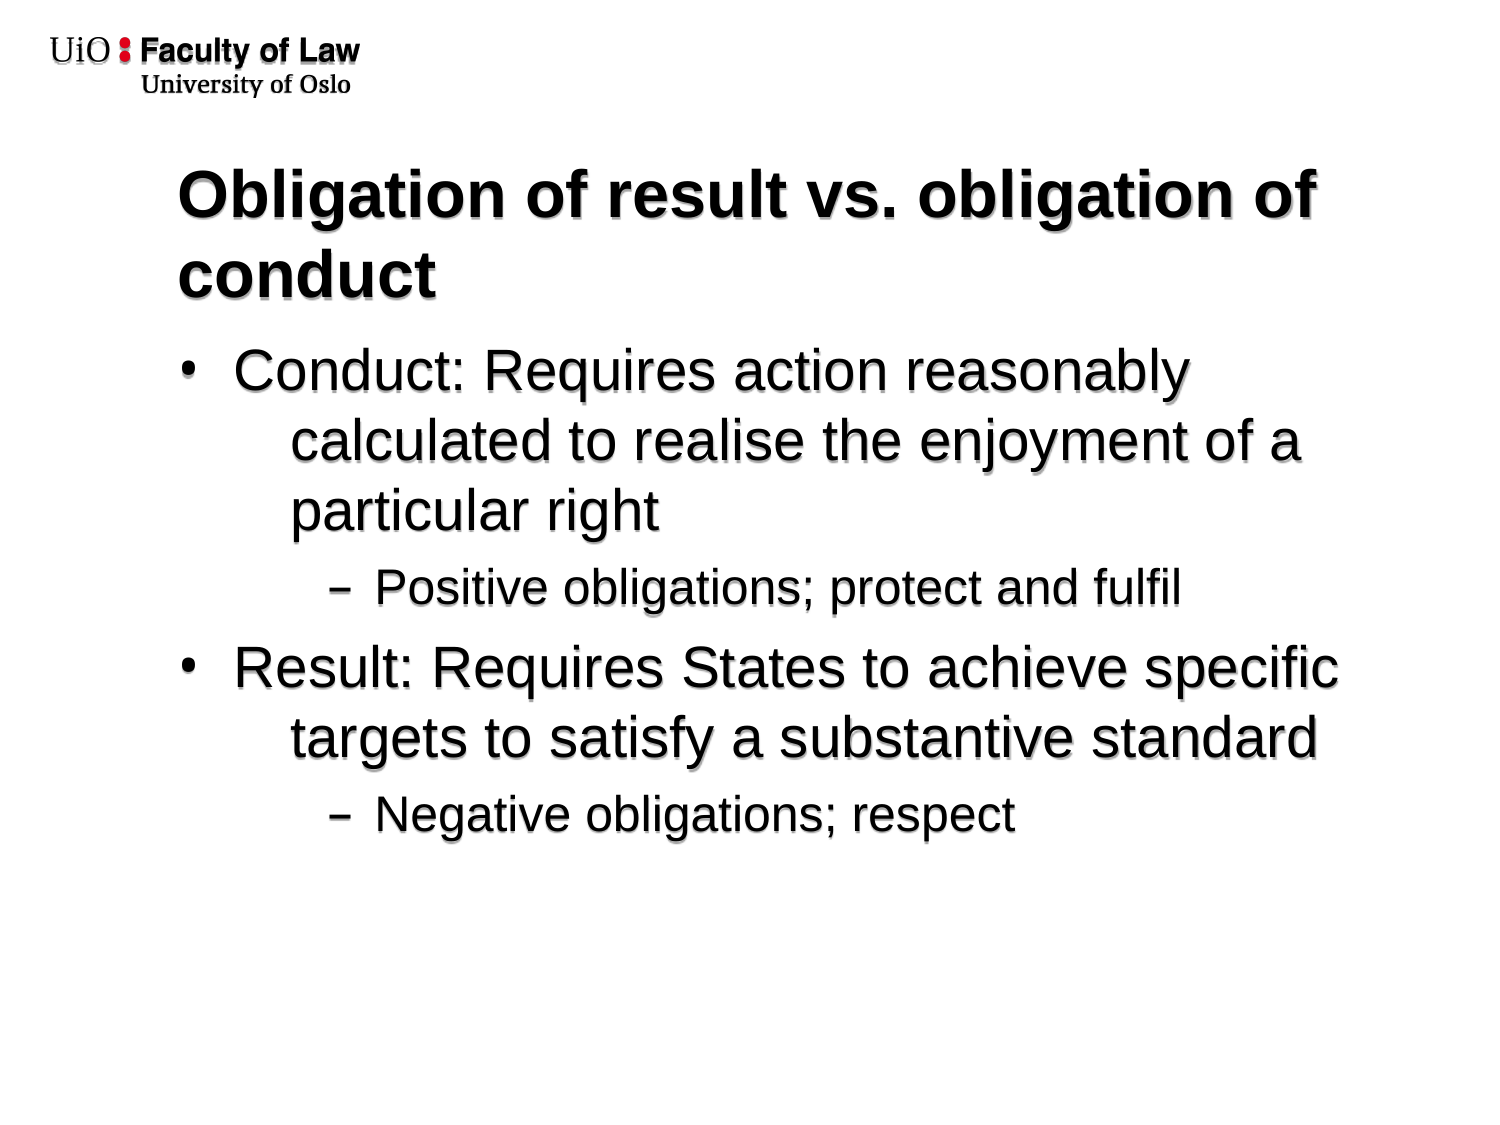

# Obligation of result vs. obligation of conduct
Conduct: Requires action reasonably calculated to realise the enjoyment of a particular right
Positive obligations; protect and fulfil
Result: Requires States to achieve specific targets to satisfy a substantive standard
Negative obligations; respect